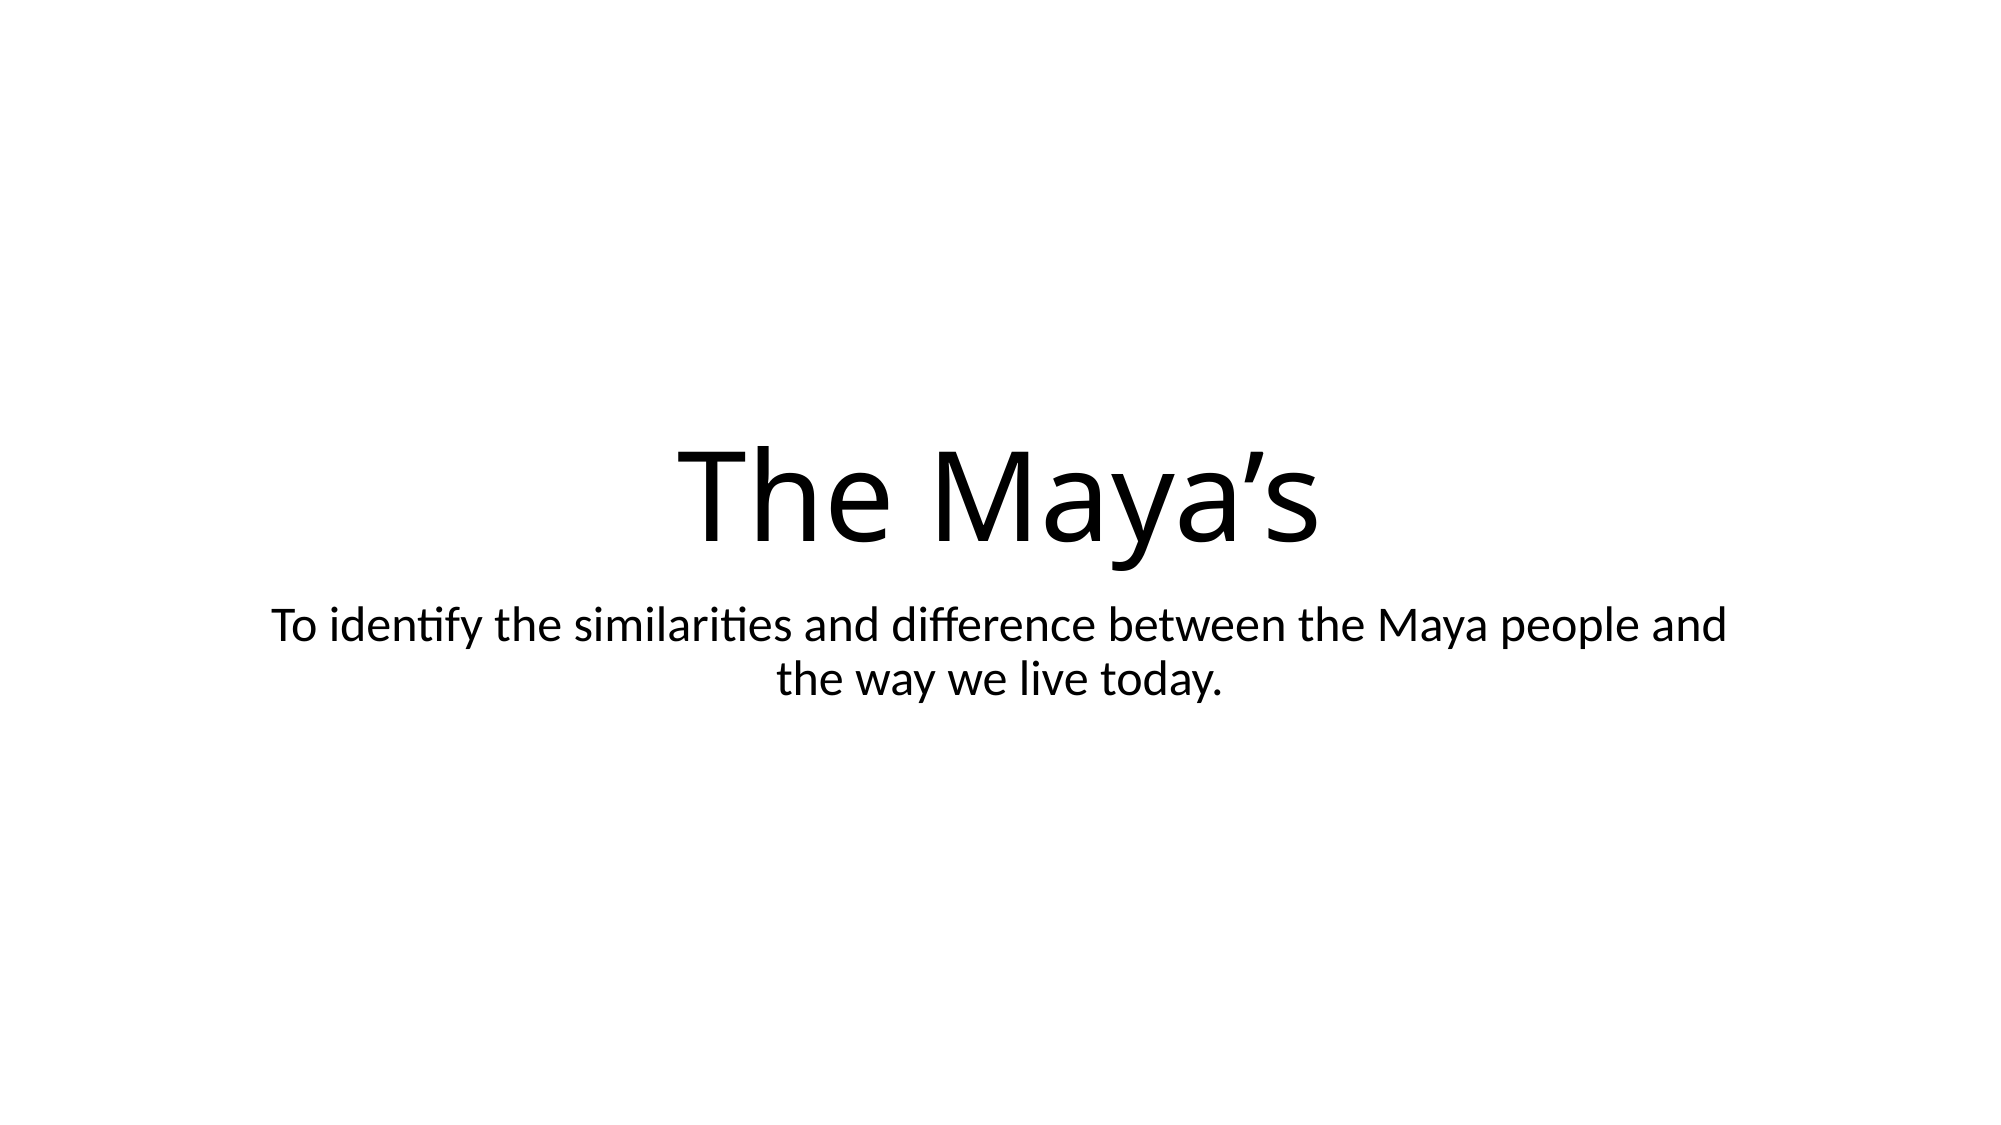

# The Maya’s
To identify the similarities and difference between the Maya people and the way we live today.